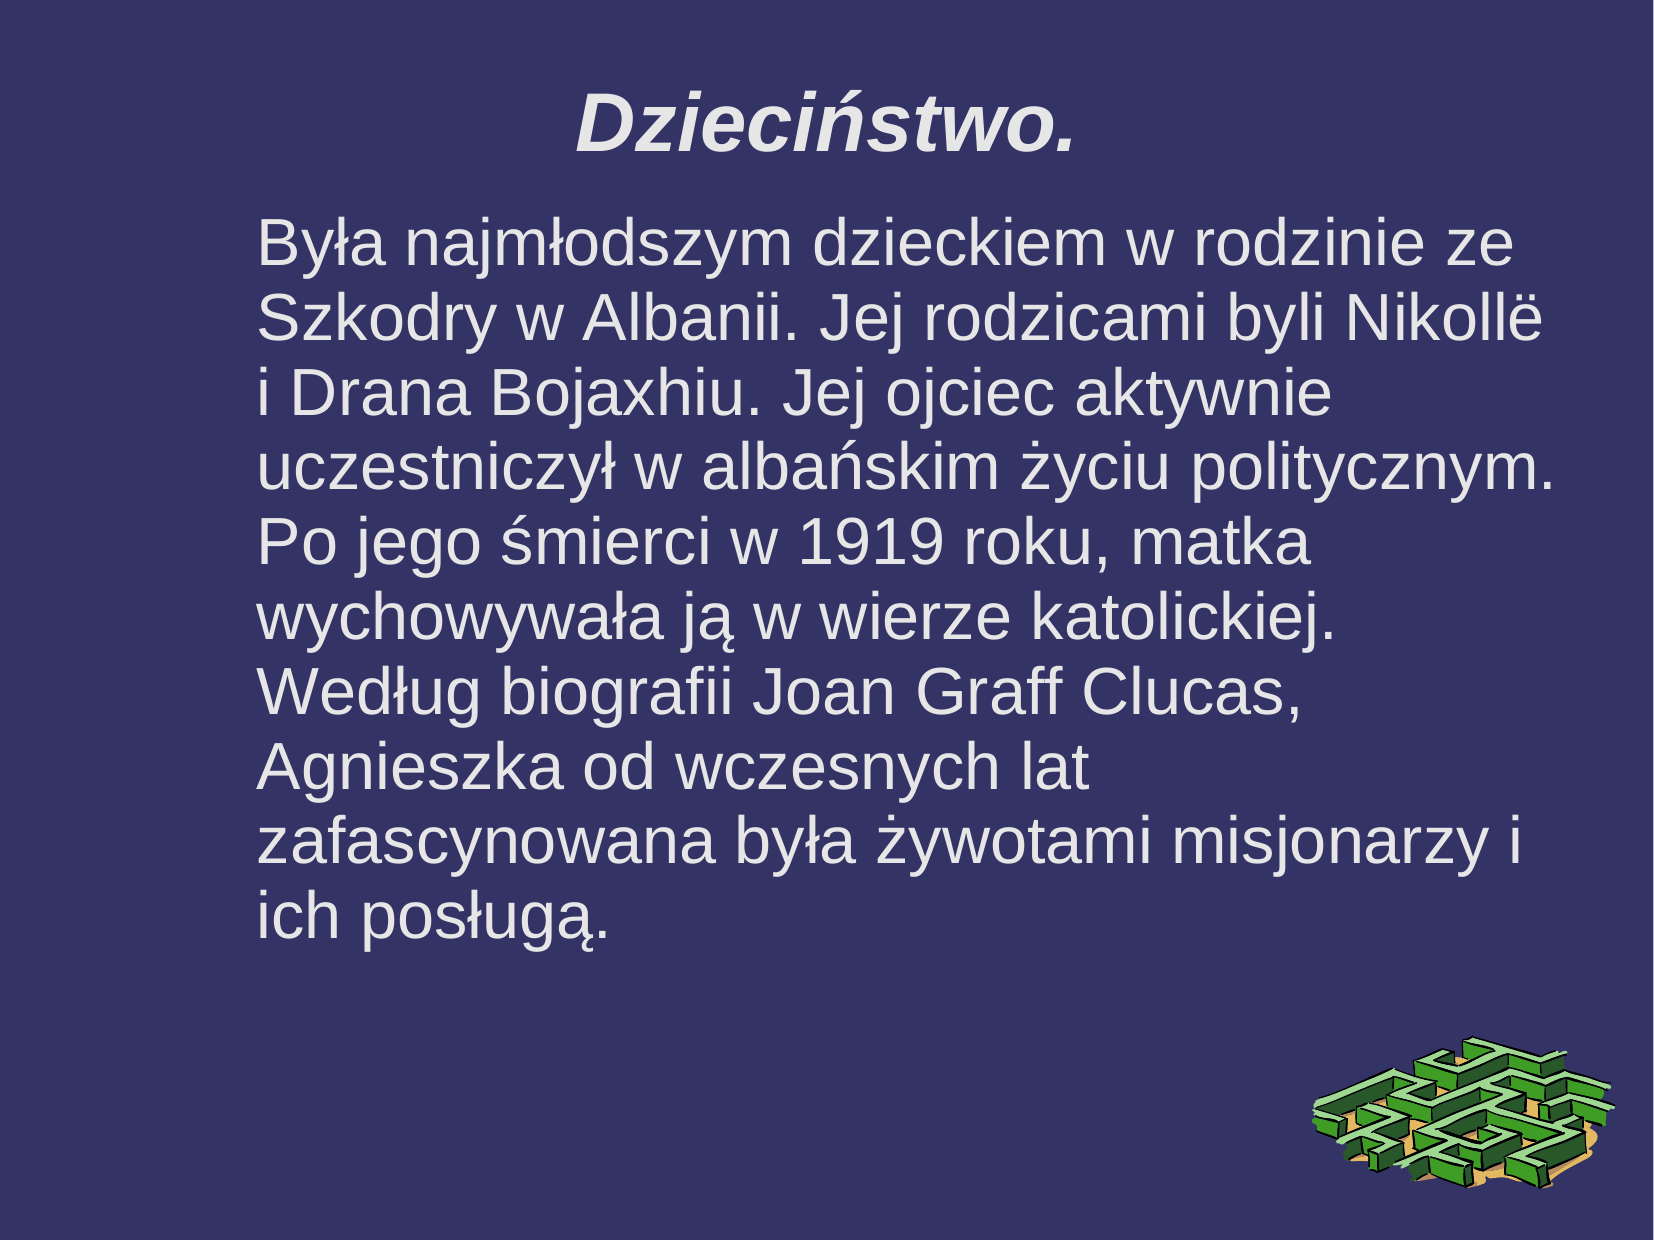

# Dzieciństwo.
Była najmłodszym dzieckiem w rodzinie ze Szkodry w Albanii. Jej rodzicami byli Nikollë i Drana Bojaxhiu. Jej ojciec aktywnie uczestniczył w albańskim życiu politycznym. Po jego śmierci w 1919 roku, matka wychowywała ją w wierze katolickiej. Według biografii Joan Graff Clucas, Agnieszka od wczesnych lat zafascynowana była żywotami misjonarzy i ich posługą.